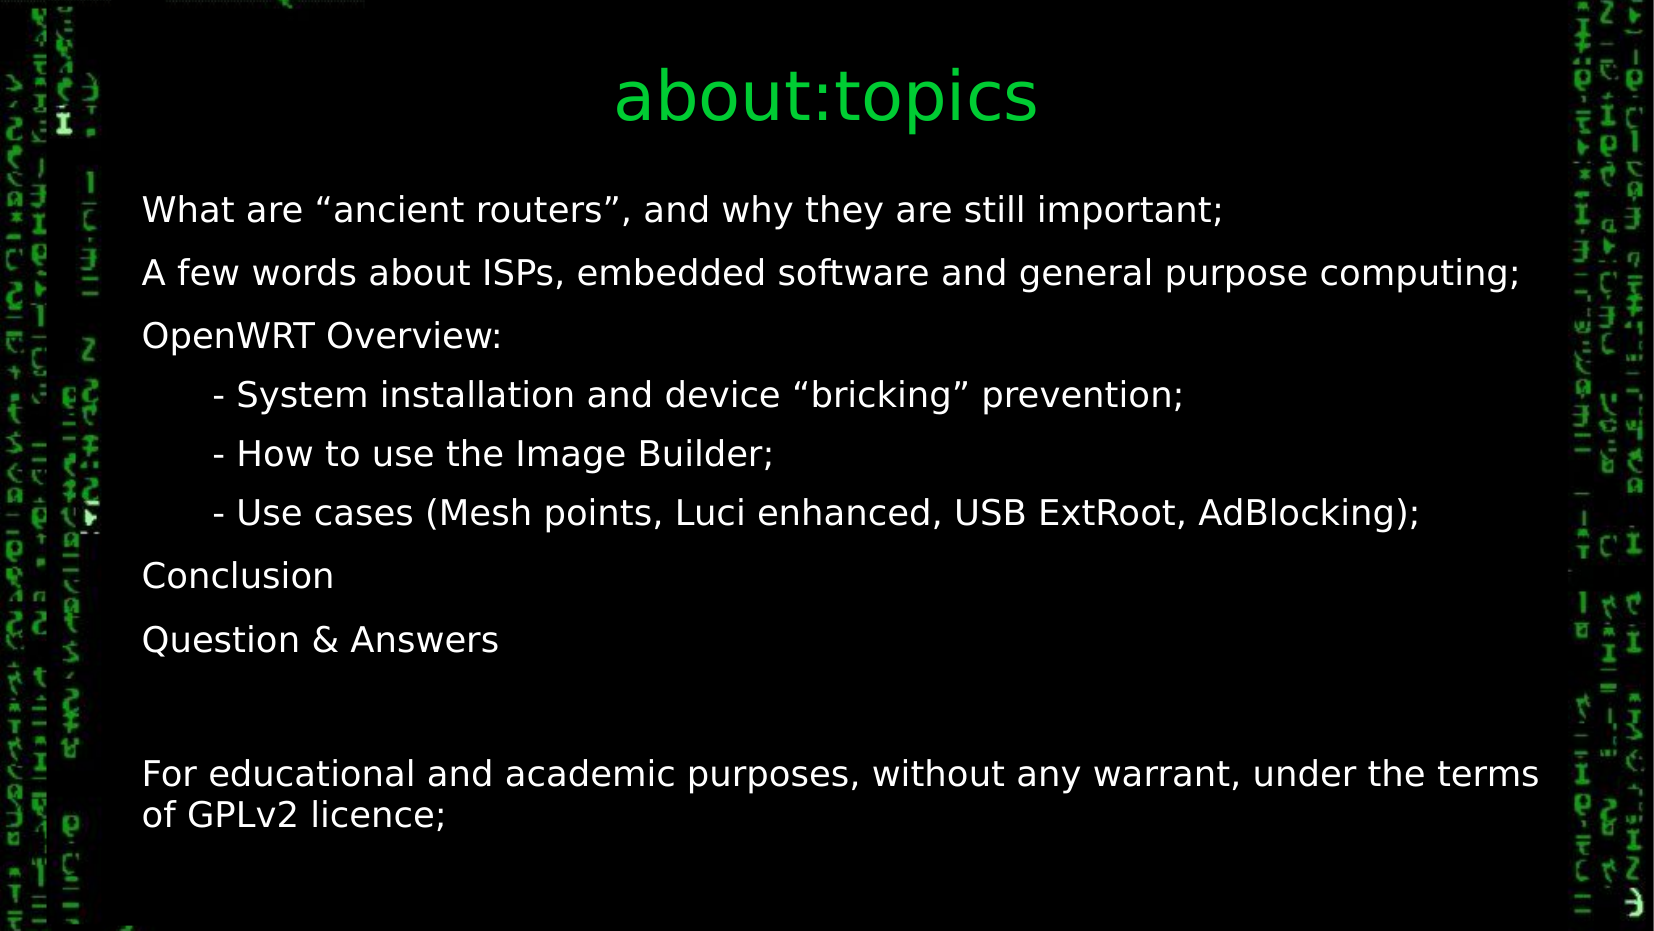

# about:topics
What are “ancient routers”, and why they are still important;
A few words about ISPs, embedded software and general purpose computing;
OpenWRT Overview:
- System installation and device “bricking” prevention;
- How to use the Image Builder;
- Use cases (Mesh points, Luci enhanced, USB ExtRoot, AdBlocking);
Conclusion
Question & Answers
For educational and academic purposes, without any warrant, under the terms of GPLv2 licence;